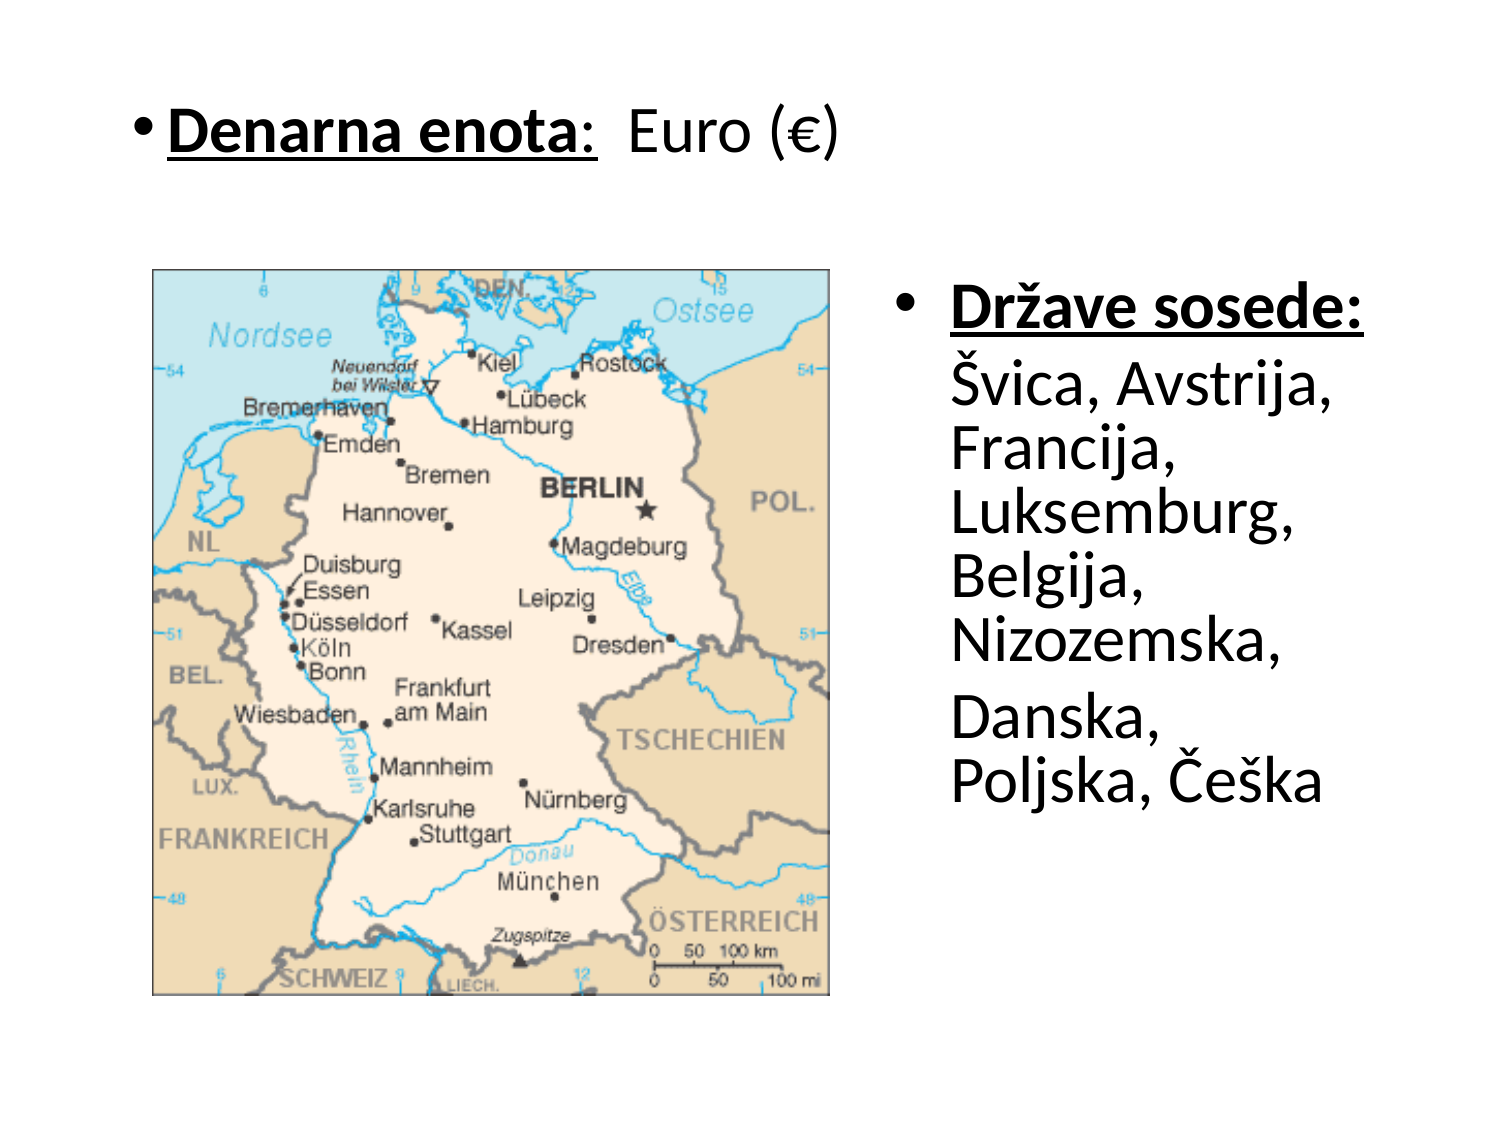

Denarna enota: Euro (€)
# Države sosede:
 	Švica, Avstrija, Francija, Luksemburg, Belgija, Nizozemska,
	Danska, Poljska, Češka